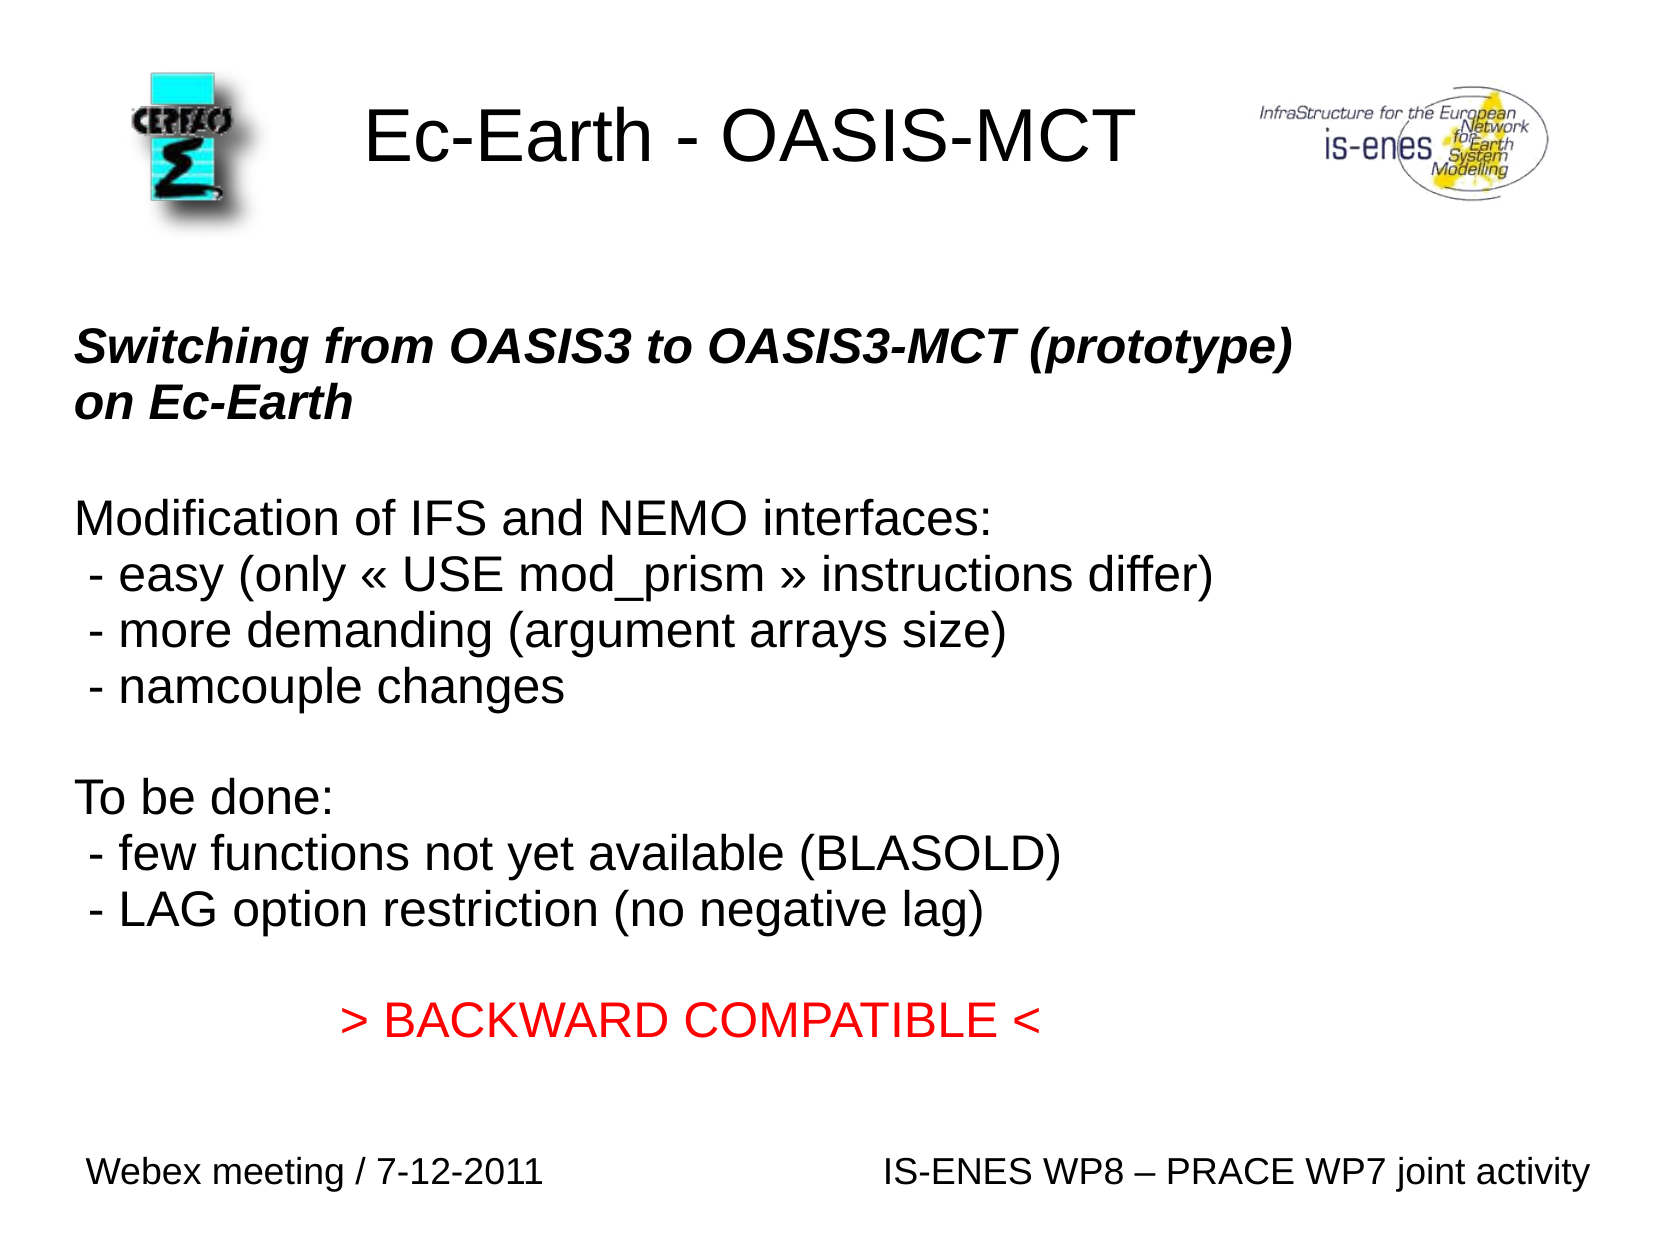

Switching from OASIS3 to OASIS3-MCT (prototype)
on Ec-Earth
Modification of IFS and NEMO interfaces:
 - easy (only « USE mod_prism » instructions differ)
 - more demanding (argument arrays size)
 - namcouple changes
To be done:
 - few functions not yet available (BLASOLD)
 - LAG option restriction (no negative lag)
> BACKWARD COMPATIBLE <